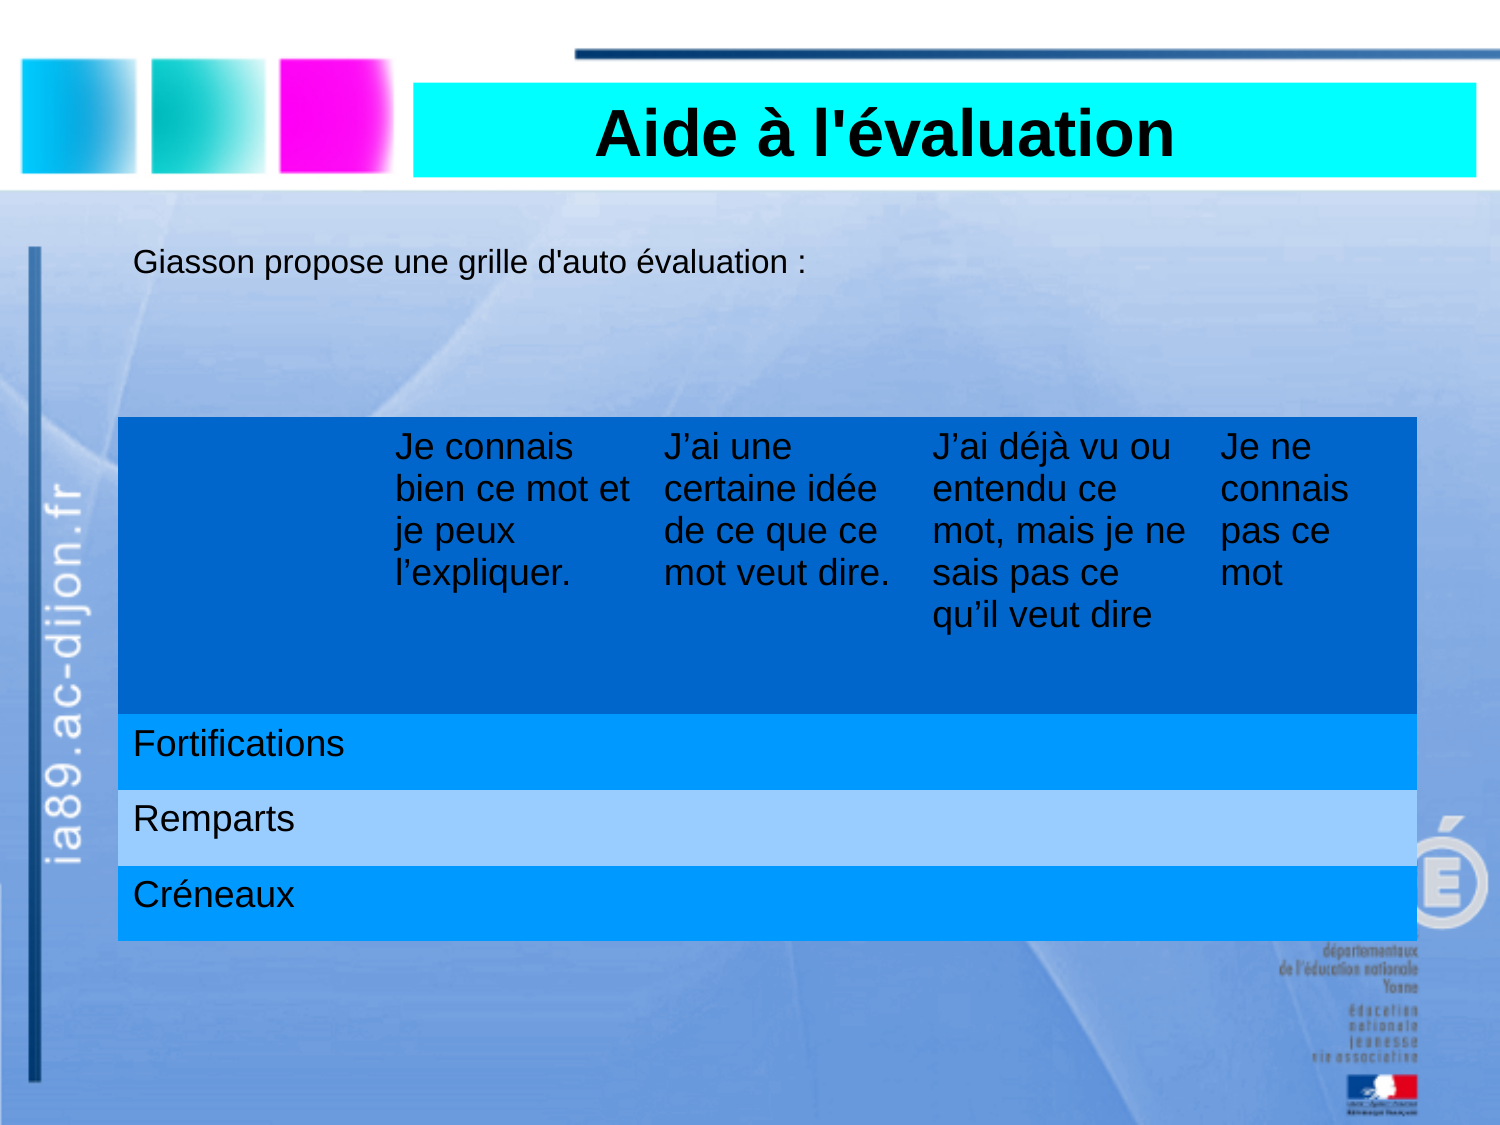

#
 Aide à l'évaluation
Giasson propose une grille d'auto évaluation :
| | Je connais bien ce mot et je peux l’expliquer. | J’ai une certaine idée de ce que ce mot veut dire. | J’ai déjà vu ou entendu ce mot, mais je ne sais pas ce qu’il veut dire | Je ne connais pas ce mot |
| --- | --- | --- | --- | --- |
| Fortifications | | | | |
| Remparts | | | | |
| Créneaux | | | | |